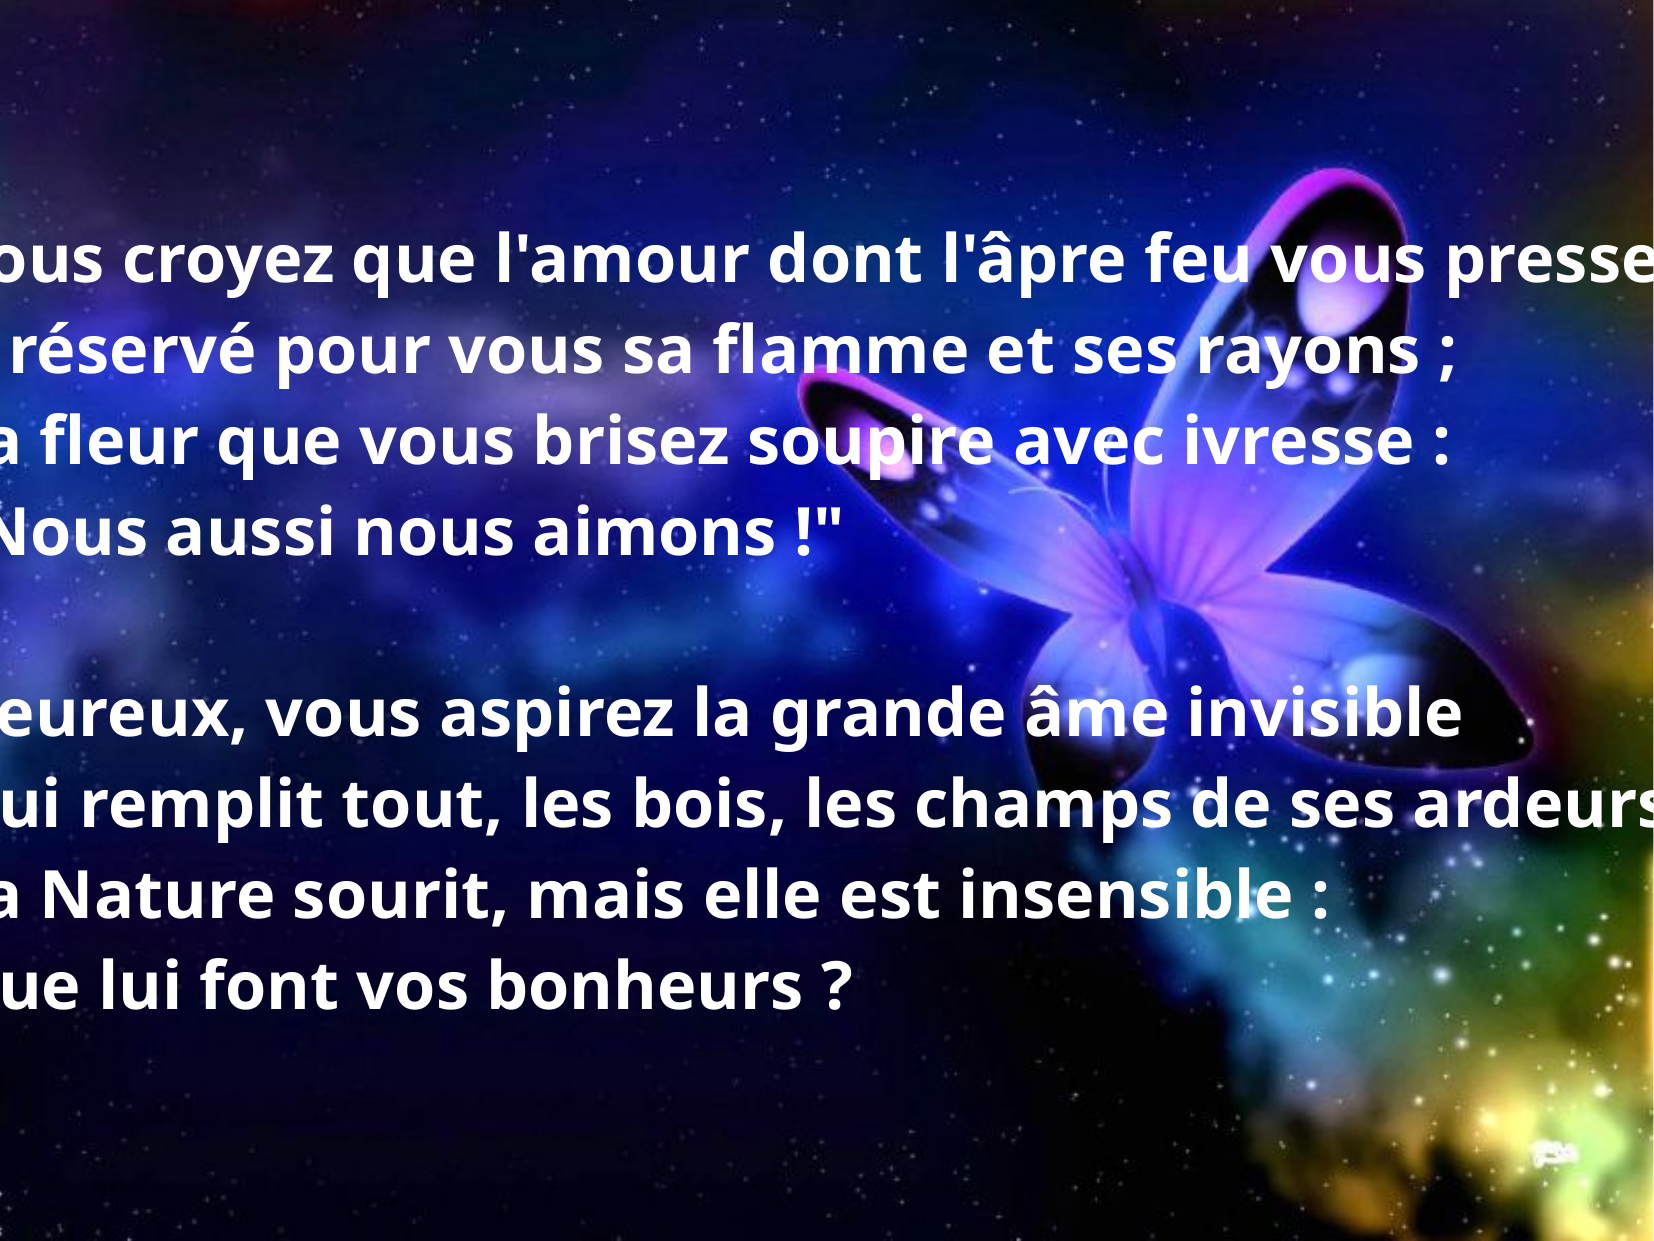

Vous croyez que l'amour dont l'âpre feu vous presse
A réservé pour vous sa flamme et ses rayons ;
La fleur que vous brisez soupire avec ivresse :
"Nous aussi nous aimons !"
Heureux, vous aspirez la grande âme invisible
Qui remplit tout, les bois, les champs de ses ardeurs ;
La Nature sourit, mais elle est insensible :
Que lui font vos bonheurs ?
#